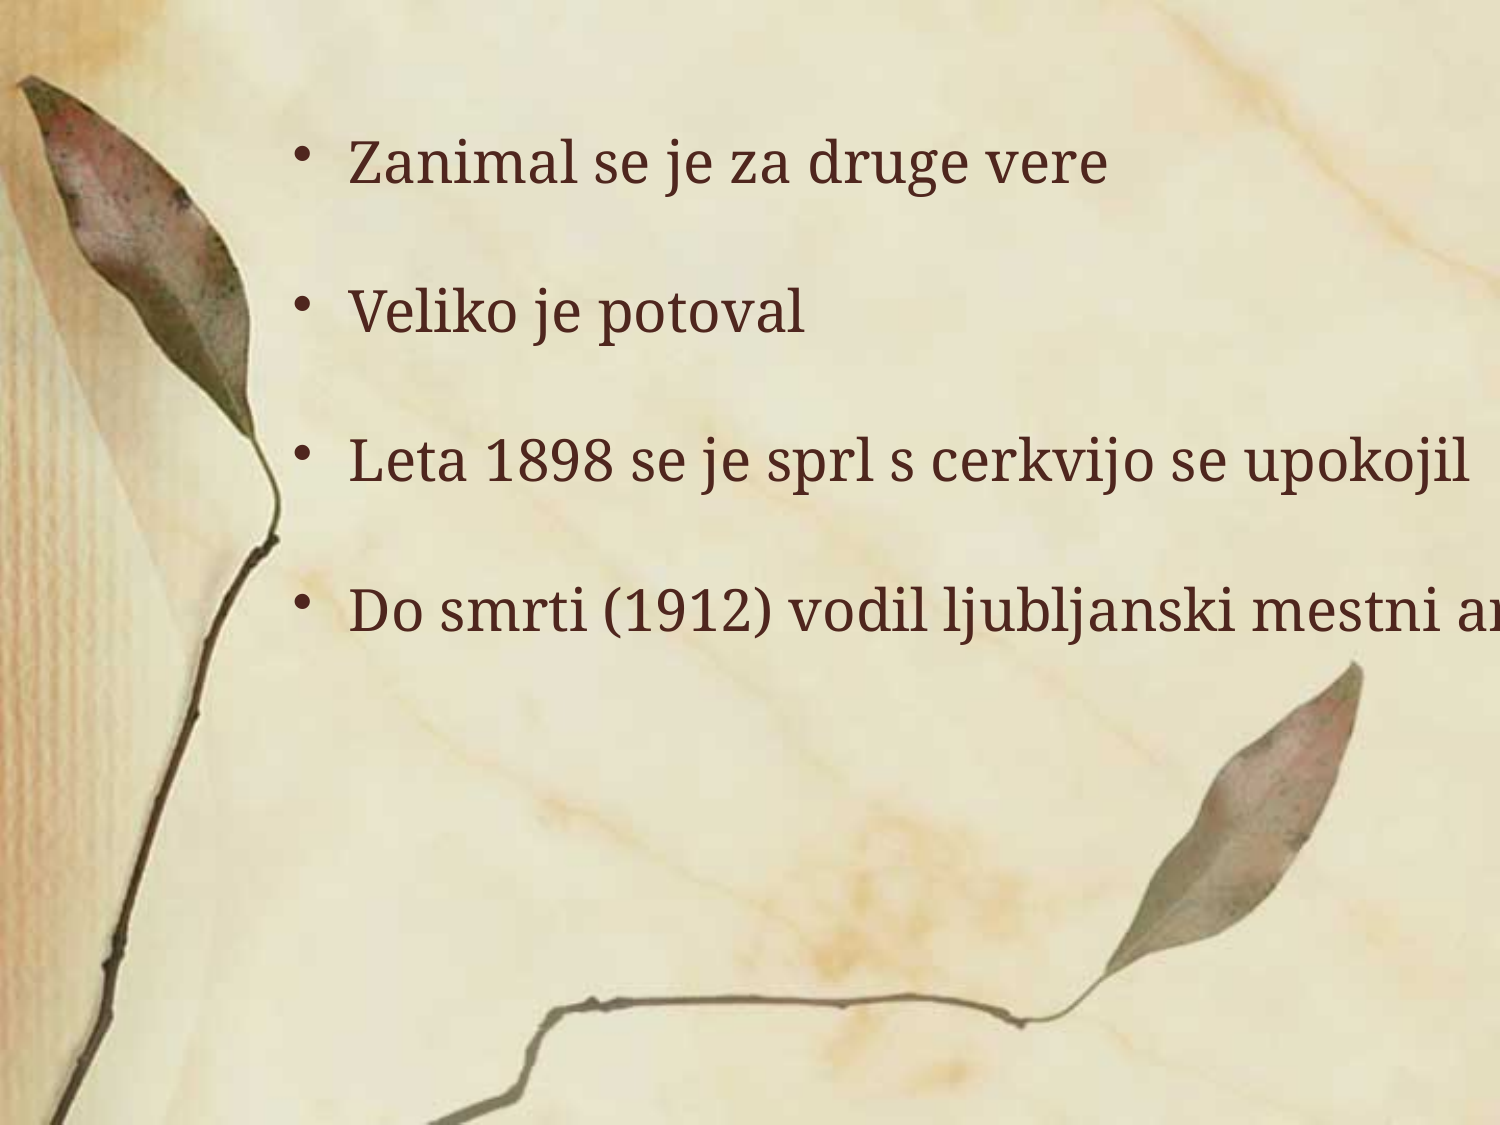

# Zanimal se je za druge vere
Veliko je potoval
Leta 1898 se je sprl s cerkvijo se upokojil
Do smrti (1912) vodil ljubljanski mestni arhiv